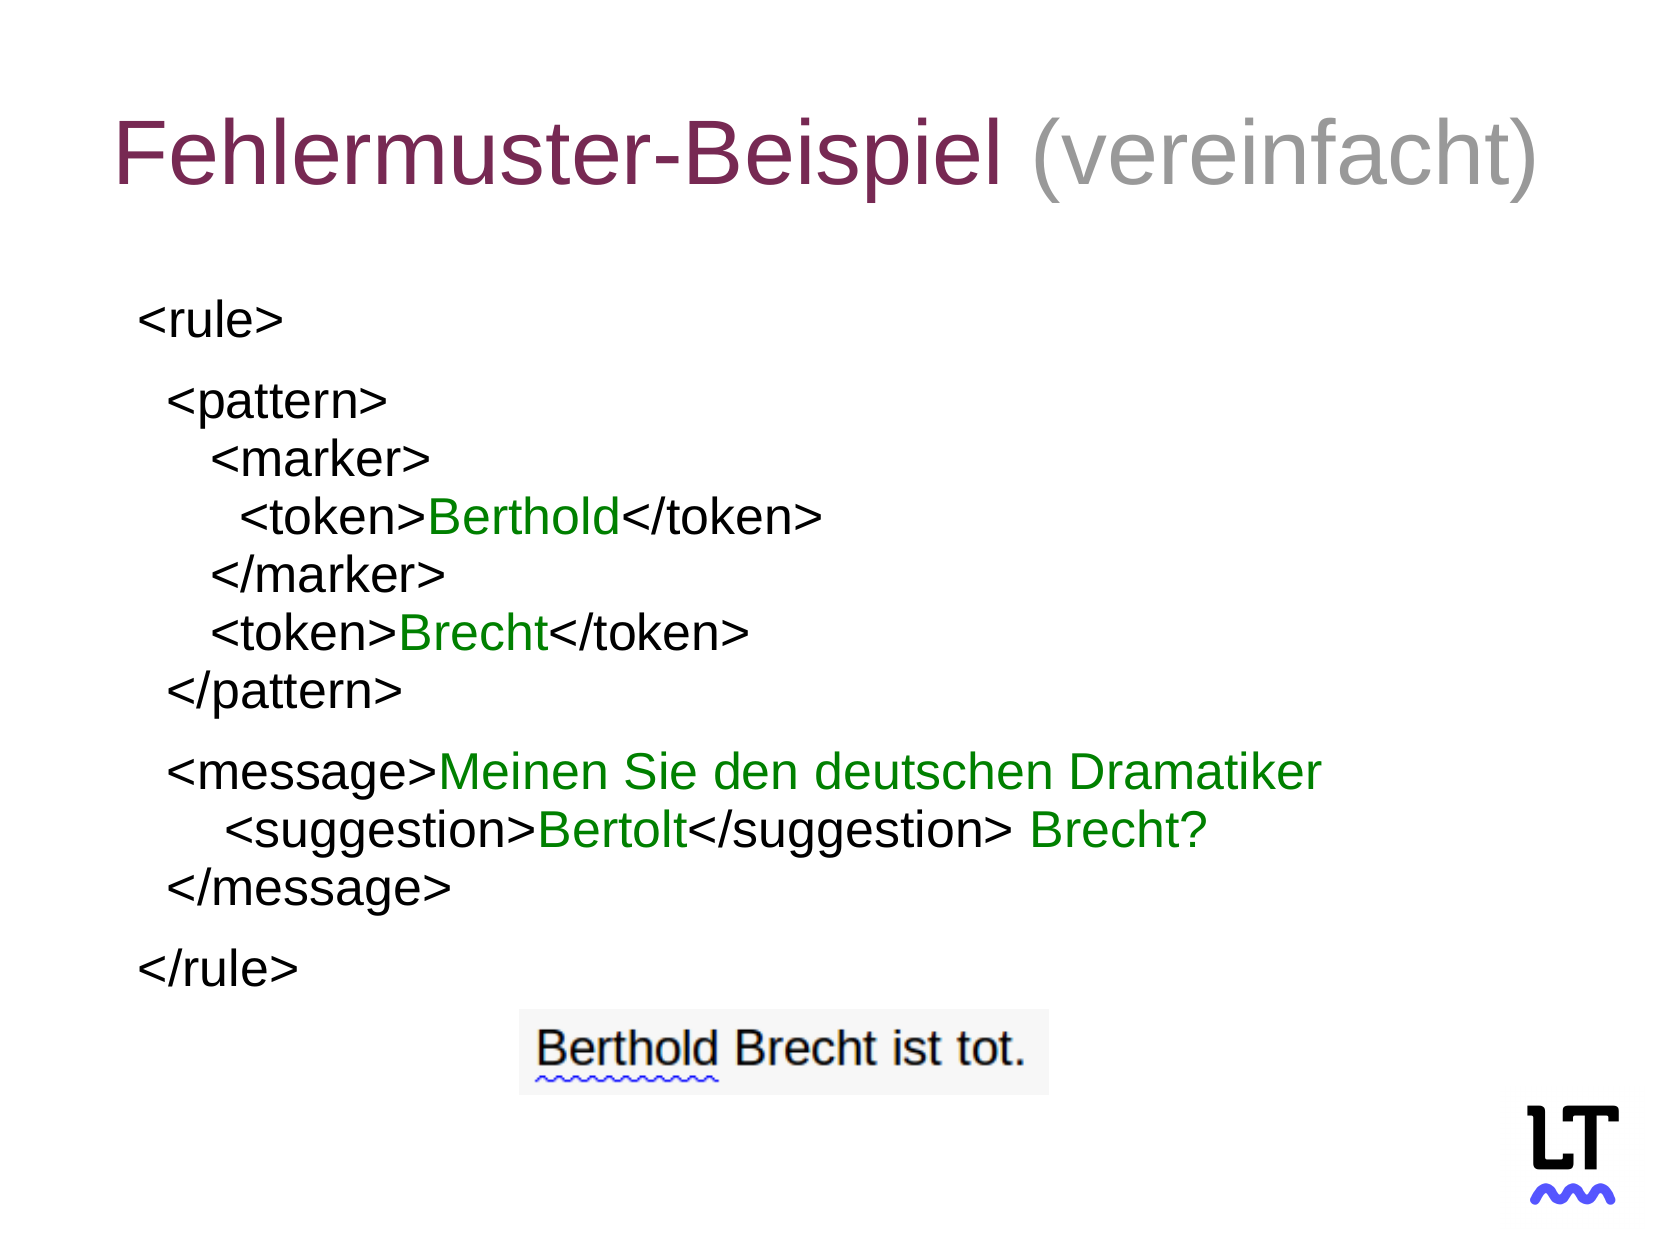

# Fehlermuster-Beispiel (vereinfacht)
<rule>
 <pattern>
 <marker>
 <token>Berthold</token>
 </marker>
 <token>Brecht</token>
 </pattern>
 <message>Meinen Sie den deutschen Dramatiker
 <suggestion>Bertolt</suggestion> Brecht?
 </message>
</rule>